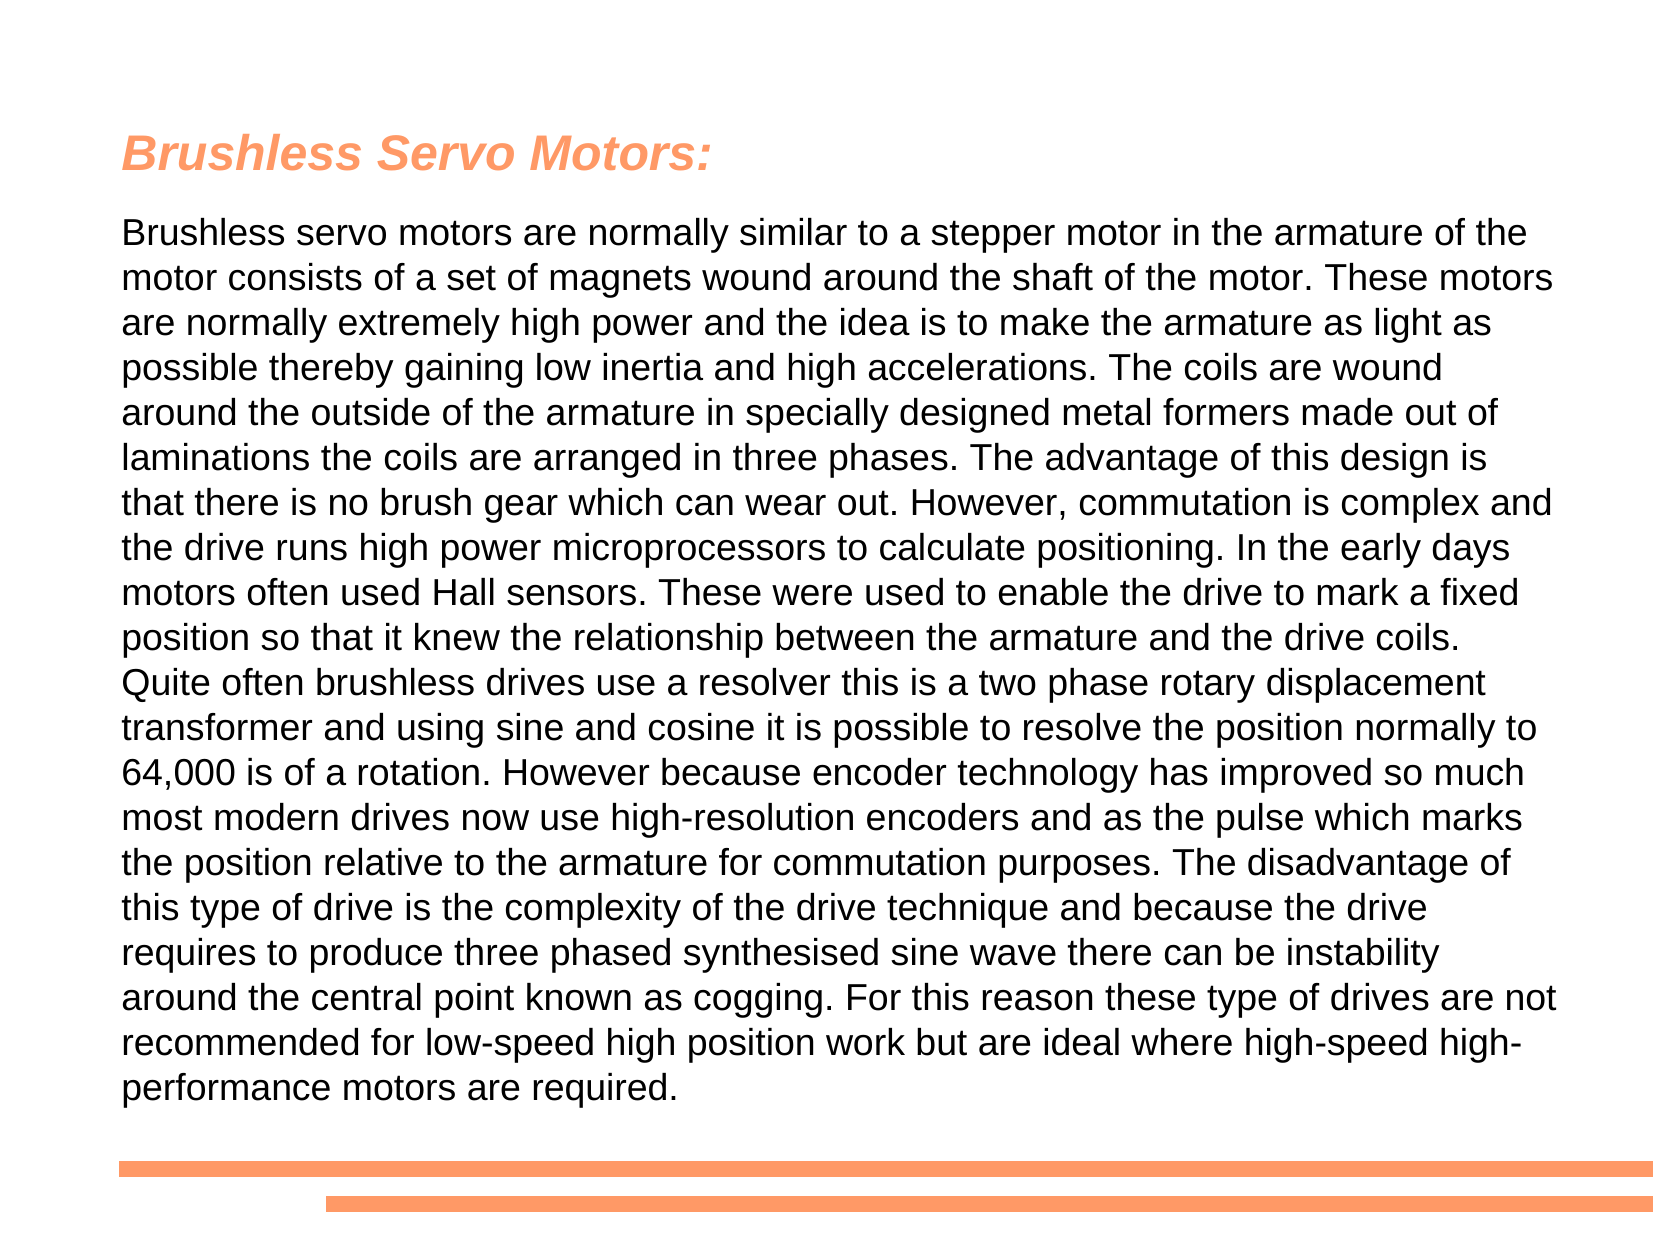

# Brushless Servo Motors:
Brushless servo motors are normally similar to a stepper motor in the armature of the motor consists of a set of magnets wound around the shaft of the motor. These motors are normally extremely high power and the idea is to make the armature as light as possible thereby gaining low inertia and high accelerations. The coils are wound around the outside of the armature in specially designed metal formers made out of laminations the coils are arranged in three phases. The advantage of this design is that there is no brush gear which can wear out. However, commutation is complex and the drive runs high power microprocessors to calculate positioning. In the early days motors often used Hall sensors. These were used to enable the drive to mark a fixed position so that it knew the relationship between the armature and the drive coils. Quite often brushless drives use a resolver this is a two phase rotary displacement transformer and using sine and cosine it is possible to resolve the position normally to 64,000 is of a rotation. However because encoder technology has improved so much most modern drives now use high-resolution encoders and as the pulse which marks the position relative to the armature for commutation purposes. The disadvantage of this type of drive is the complexity of the drive technique and because the drive requires to produce three phased synthesised sine wave there can be instability around the central point known as cogging. For this reason these type of drives are not recommended for low-speed high position work but are ideal where high-speed high-performance motors are required.